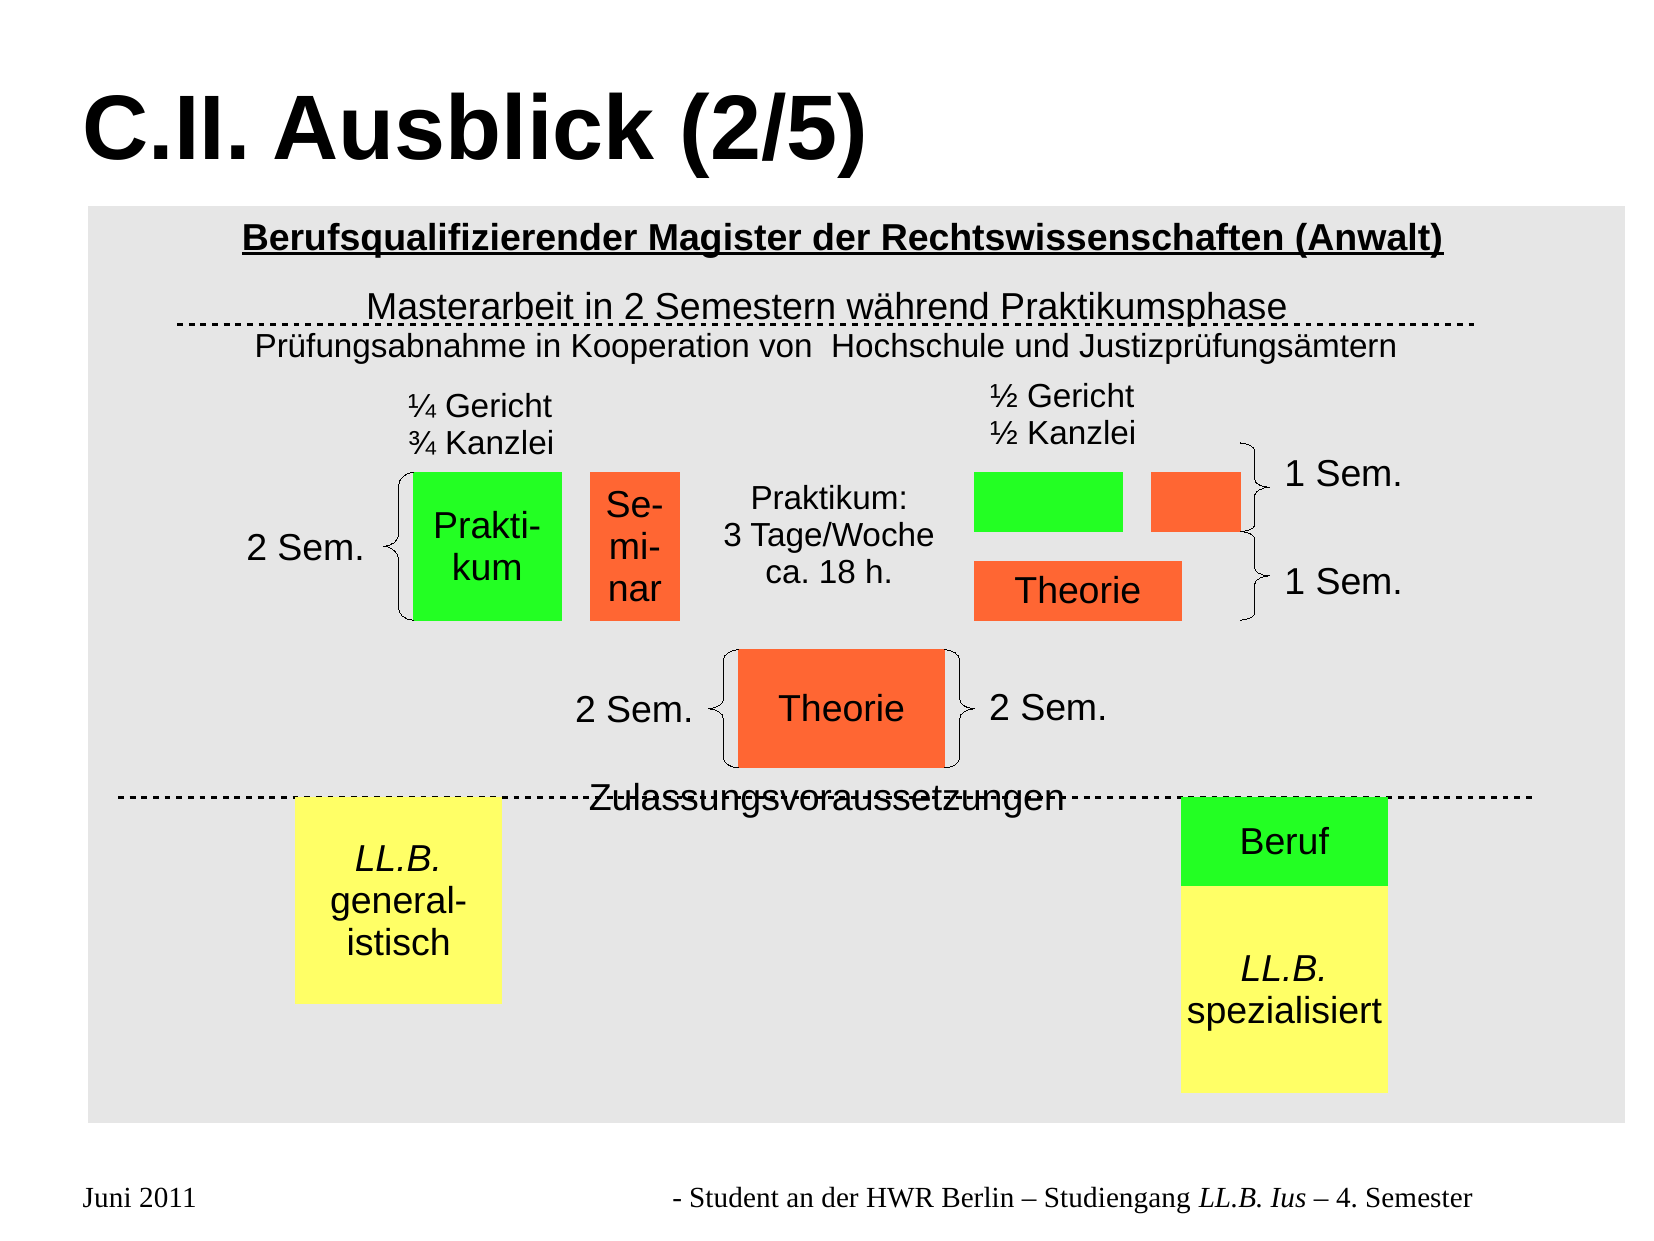

# C.II. Ausblick (2/5)
Berufsqualifizierender Magister der Rechtswissenschaften (Anwalt)
Masterarbeit in 2 Semestern während Praktikumsphase
Prüfungsabnahme in Kooperation von Hochschule und Justizprüfungsämtern
½ Gericht
½ Kanzlei
¼ Gericht
¾ Kanzlei
1 Sem.
Prakti-
kum
Se-
mi-
nar
Praktikum:
3 Tage/Woche
ca. 18 h.
2 Sem.
1 Sem.
Theorie
Theorie
2 Sem.
2 Sem.
Zulassungsvoraussetzungen
LL.B.
general-
istisch
Beruf
LL.B.
spezialisiert